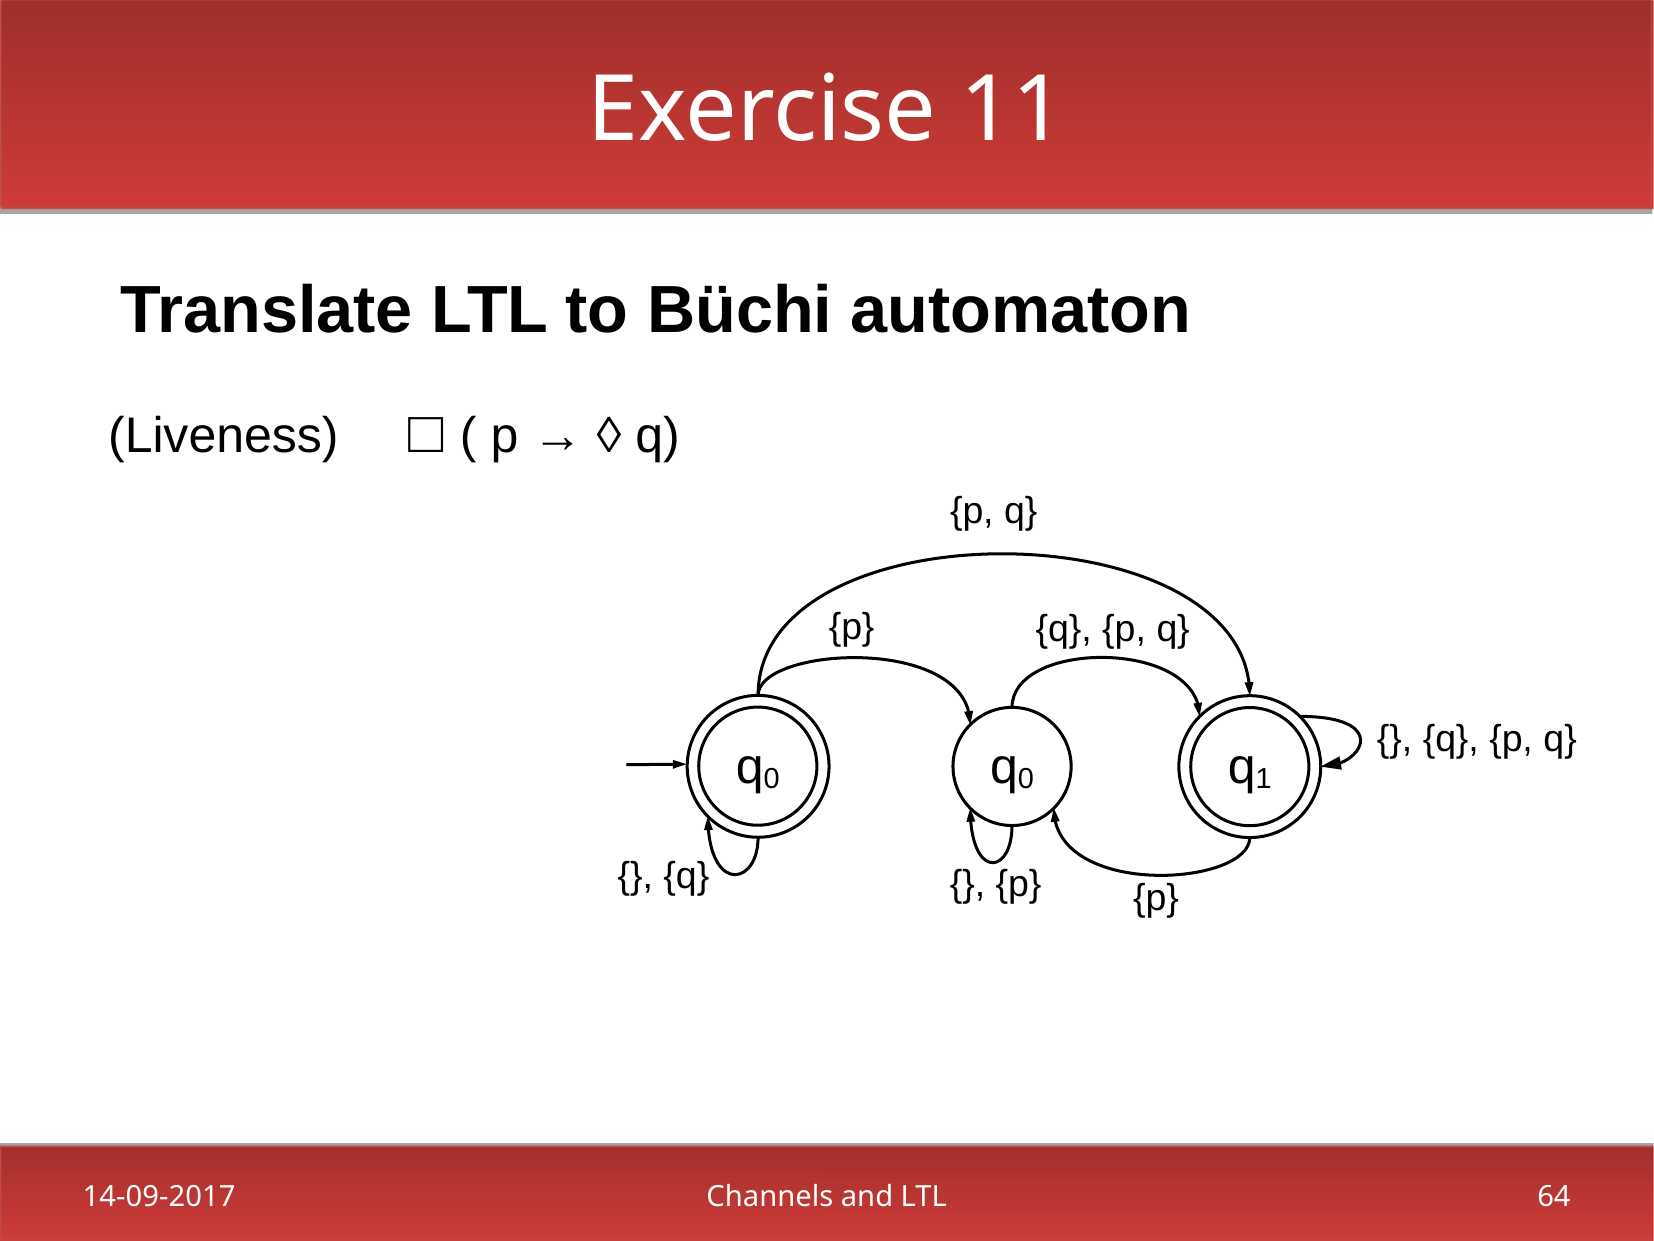

# Exercise 11
Translate LTL to Büchi automaton
(Liveness) □ ( p → ◊ q)
{p, q}
{p}
{q}, {p, q}
q0
q0
q1
{}, {q}, {p, q}
{}, {q}
{}, {p}
{p}
14-09-2017
Channels and LTL
64